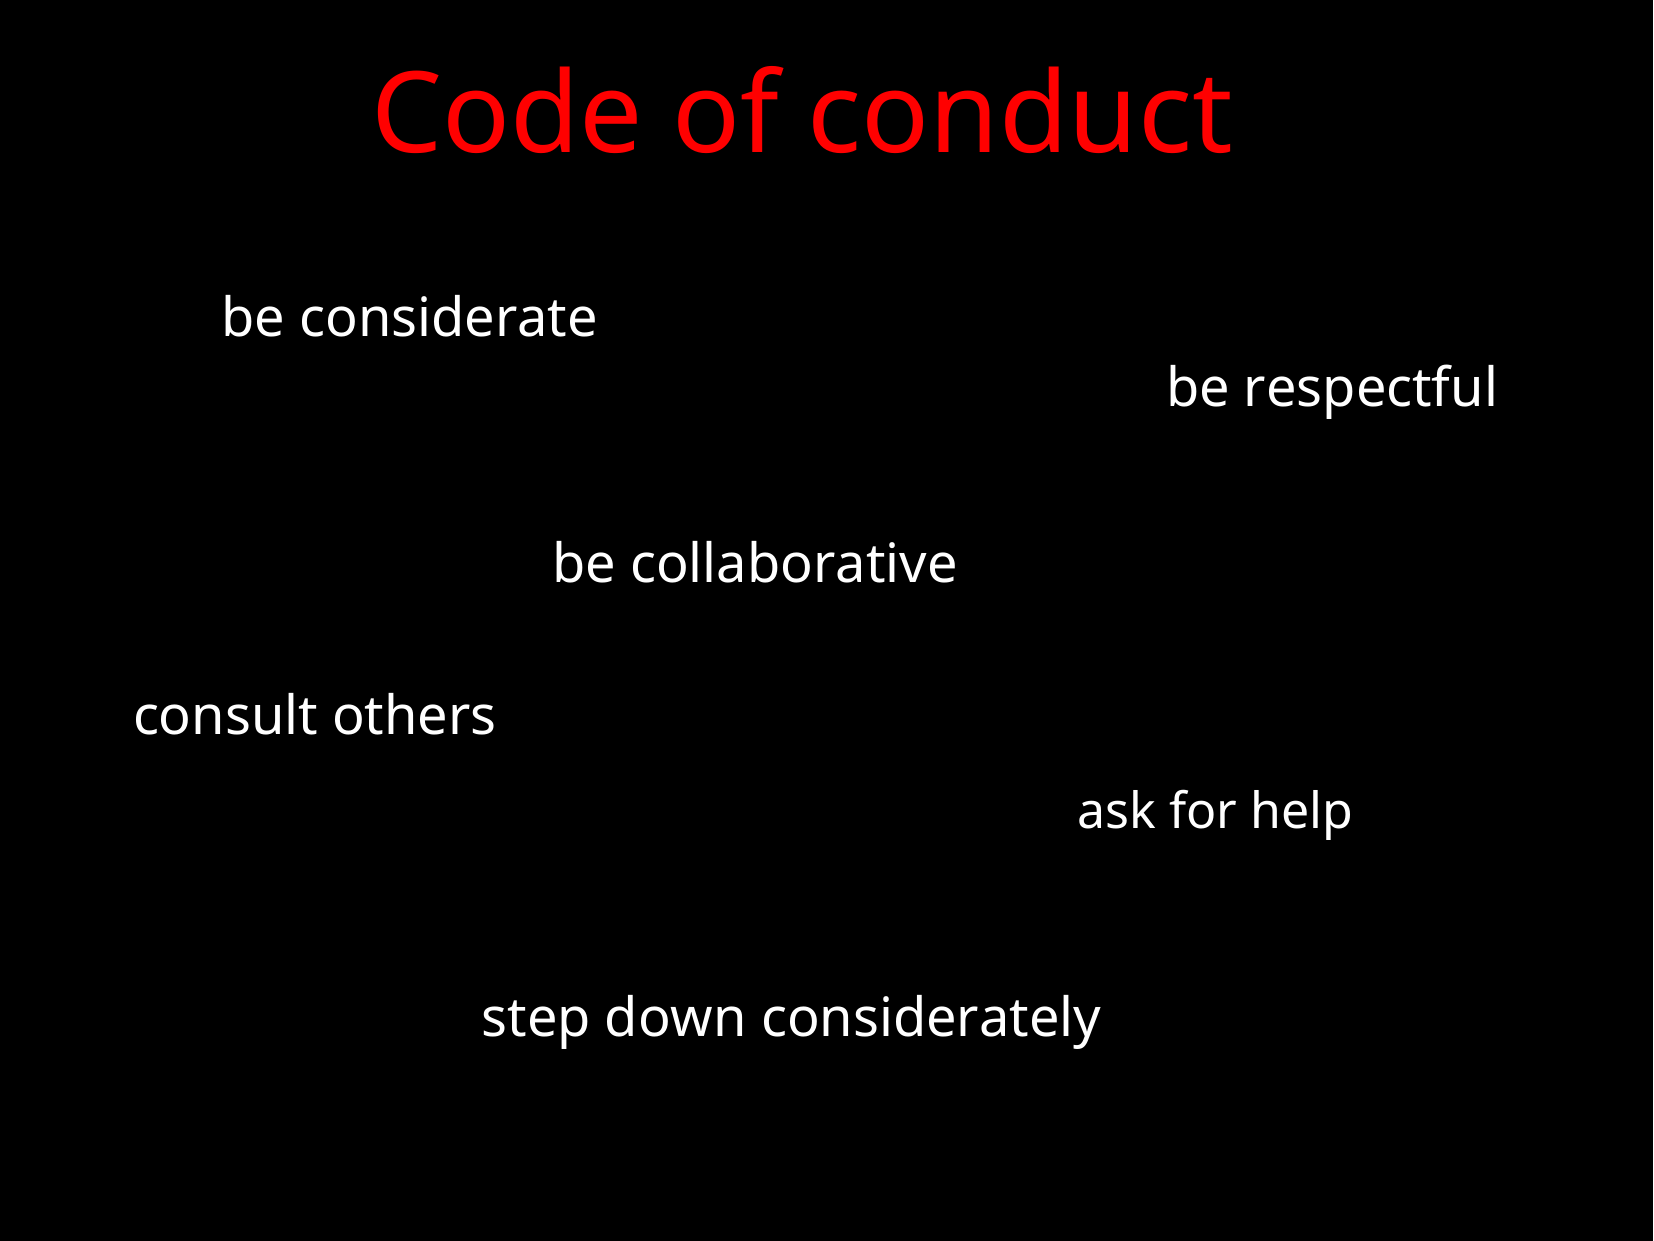

Code of conduct
be considerate
be respectful
be collaborative
consult others
ask for help
step down considerately